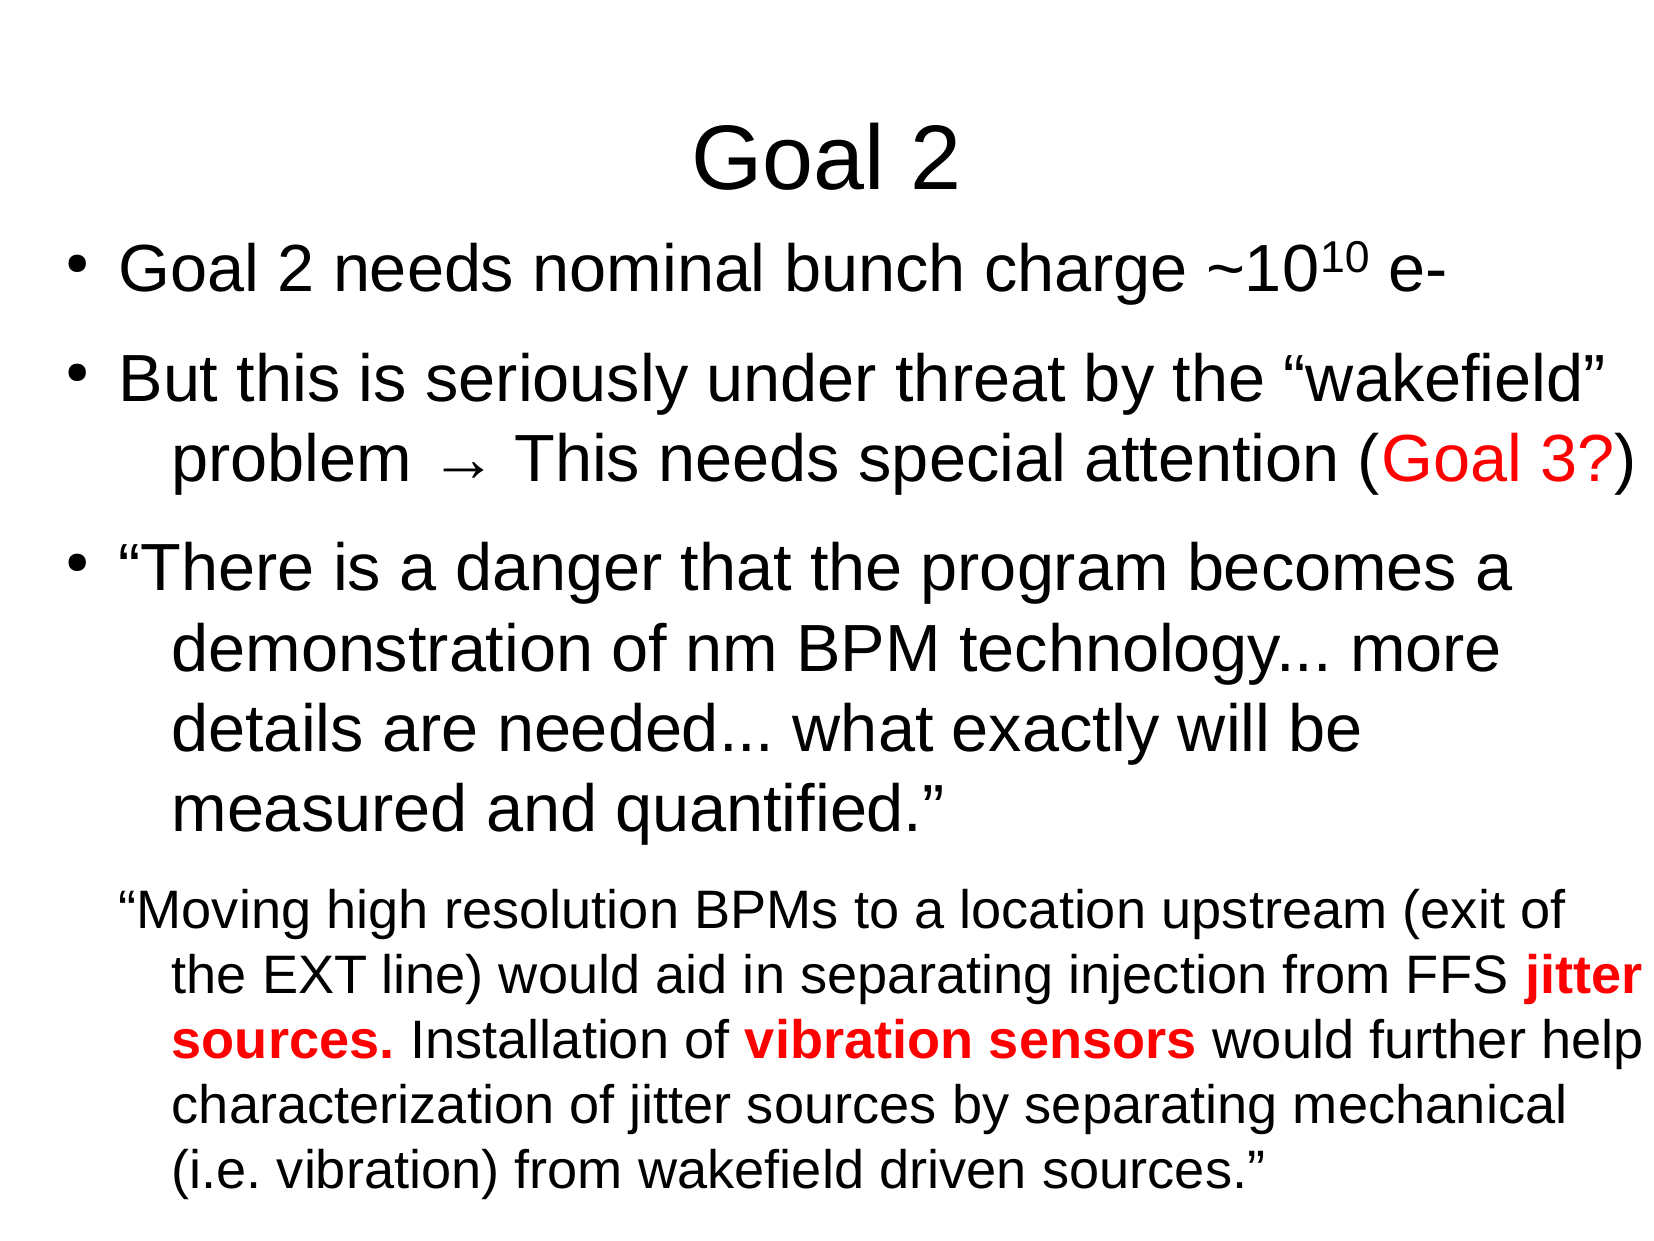

# Goal 2
Goal 2 needs nominal bunch charge ~1010 e-
But this is seriously under threat by the “wakefield” problem → This needs special attention (Goal 3?)
“There is a danger that the program becomes a demonstration of nm BPM technology... more details are needed... what exactly will be measured and quantified.”
“Moving high resolution BPMs to a location upstream (exit of the EXT line) would aid in separating injection from FFS jitter sources. Installation of vibration sensors would further help characterization of jitter sources by separating mechanical (i.e. vibration) from wakefield driven sources.”